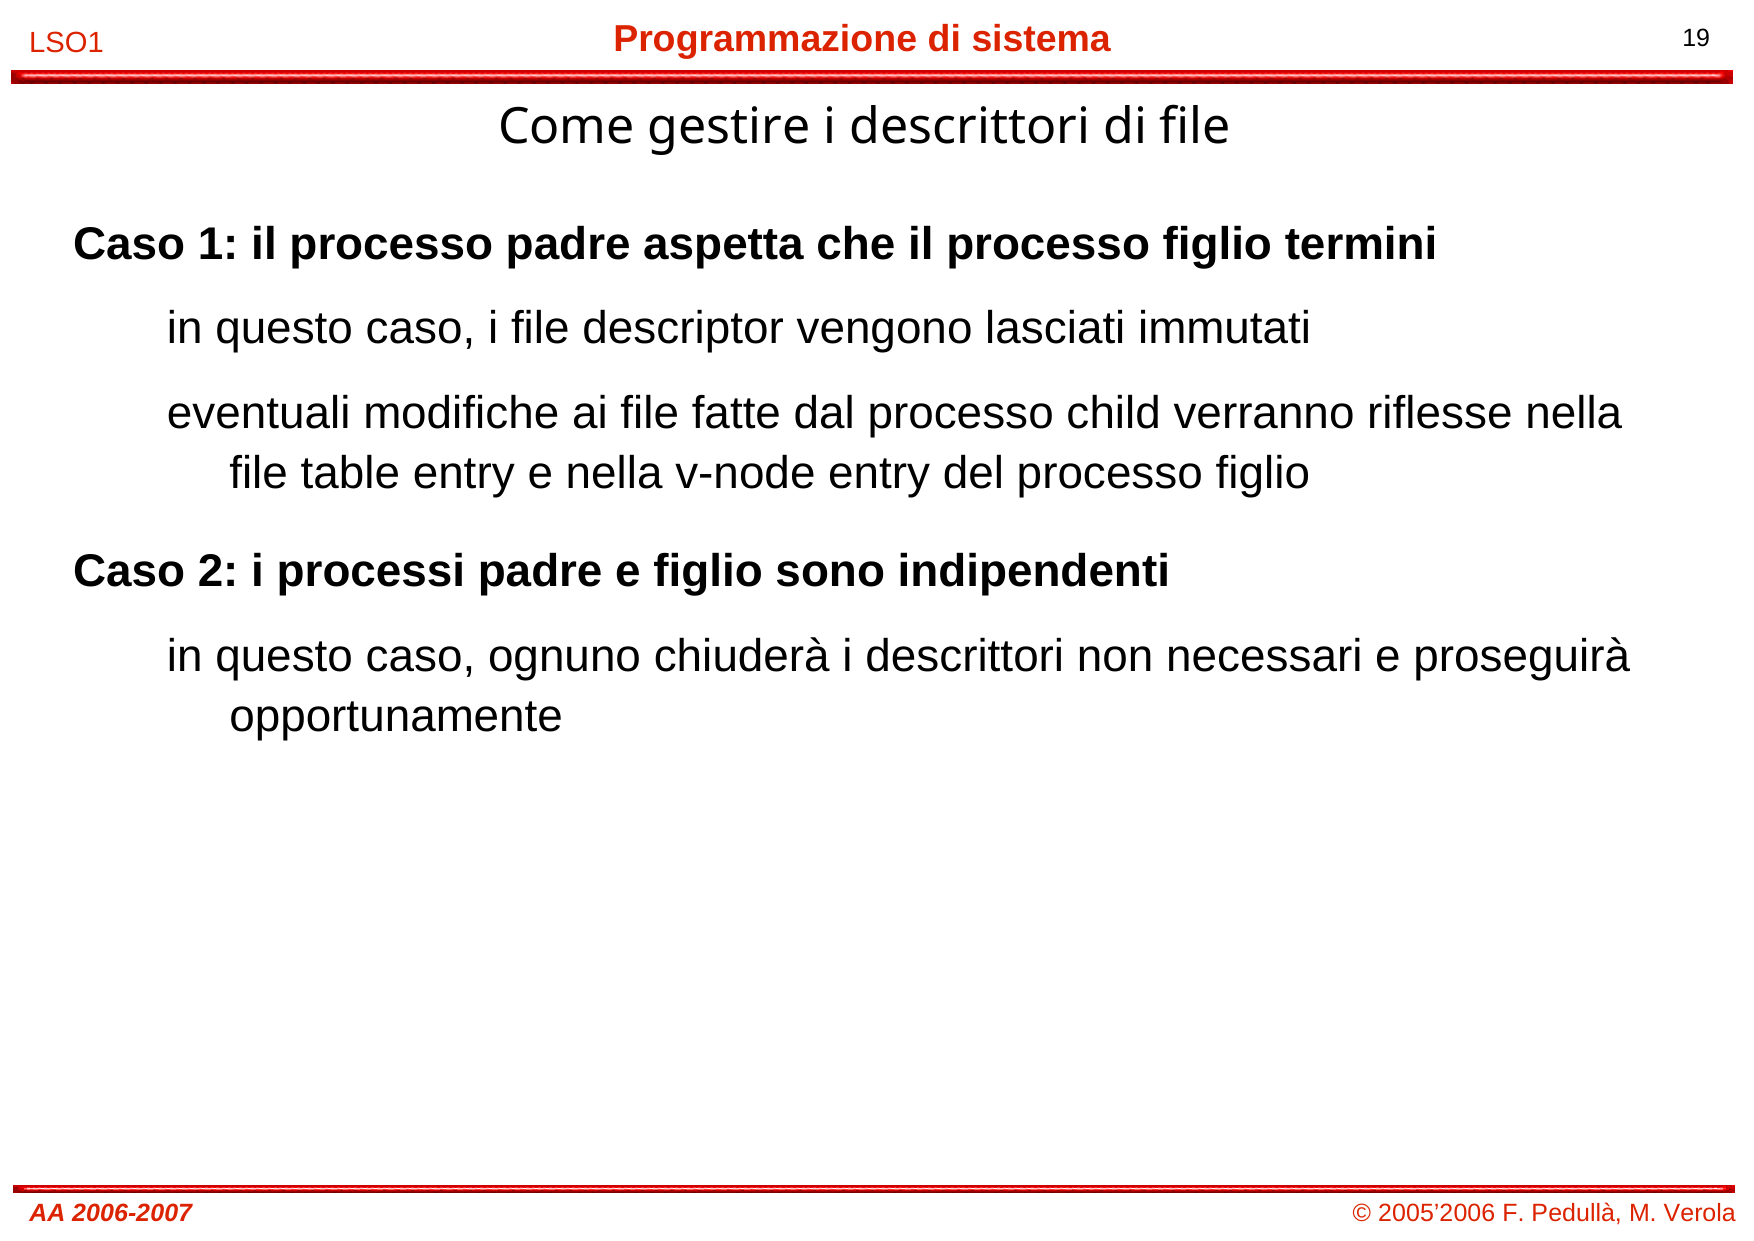

Come gestire i descrittori di file
# Caso 1: il processo padre aspetta che il processo figlio termini
in questo caso, i file descriptor vengono lasciati immutati
eventuali modifiche ai file fatte dal processo child verranno riflesse nella file table entry e nella v-node entry del processo figlio
Caso 2: i processi padre e figlio sono indipendenti
in questo caso, ognuno chiuderà i descrittori non necessari e proseguirà opportunamente